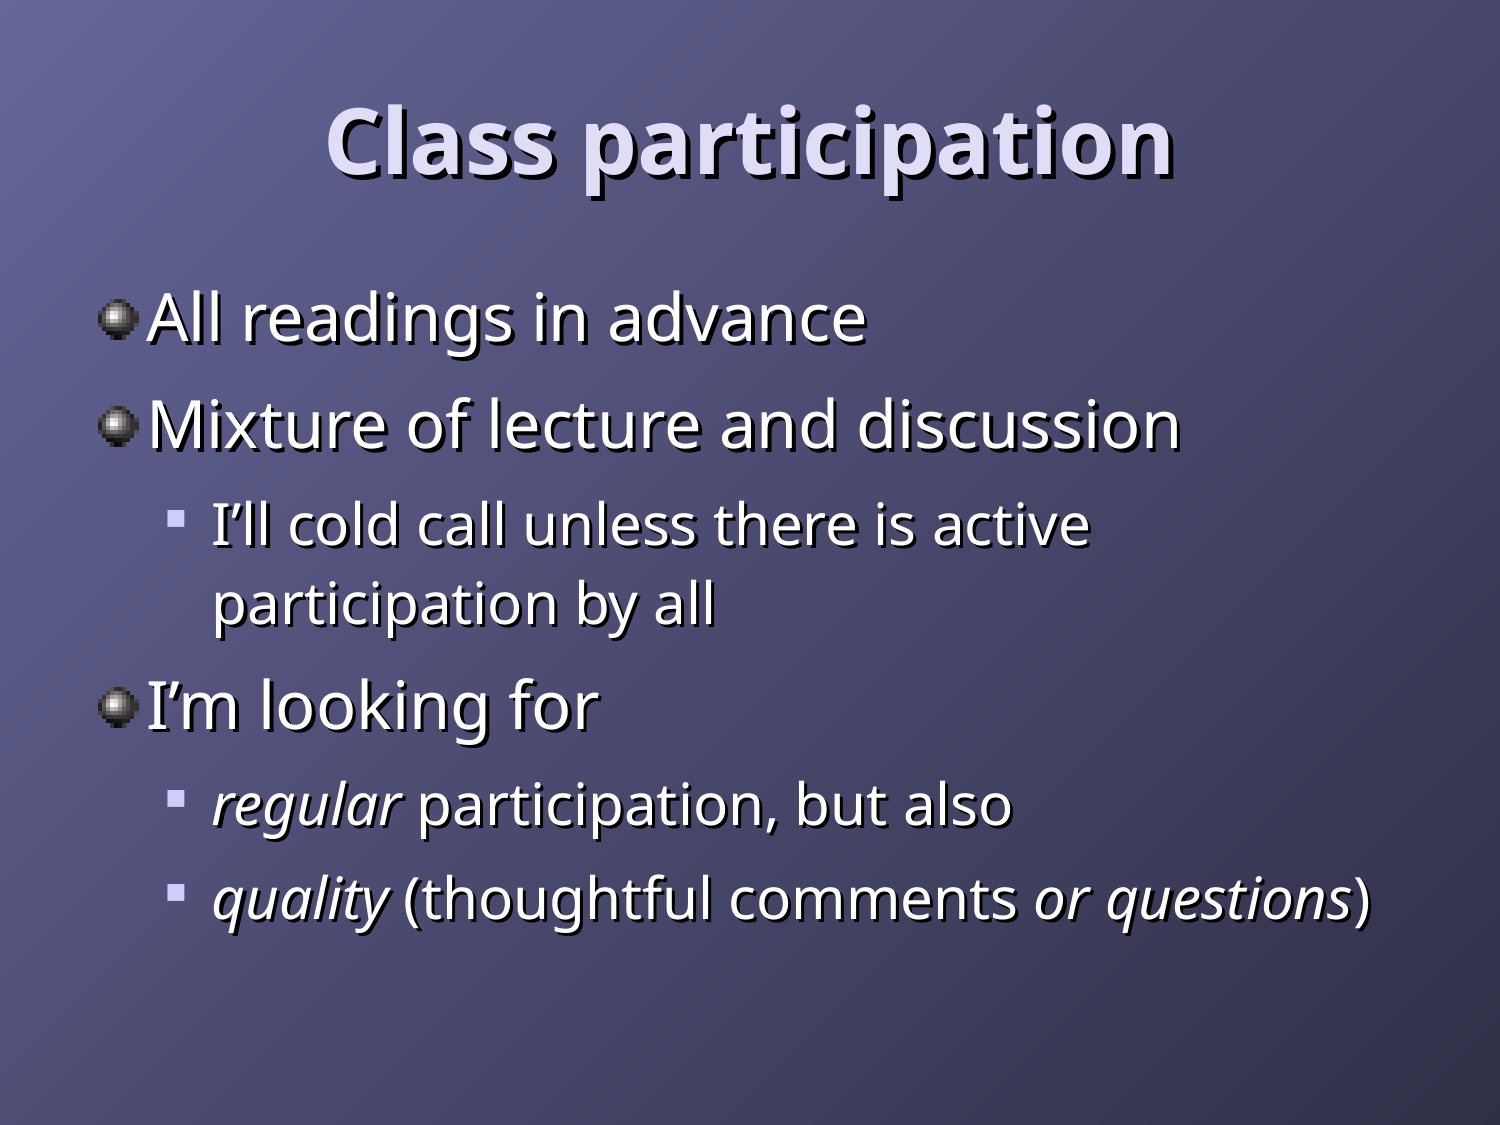

# Class participation
All readings in advance
Mixture of lecture and discussion
I’ll cold call unless there is active participation by all
I’m looking for
regular participation, but also
quality (thoughtful comments or questions)